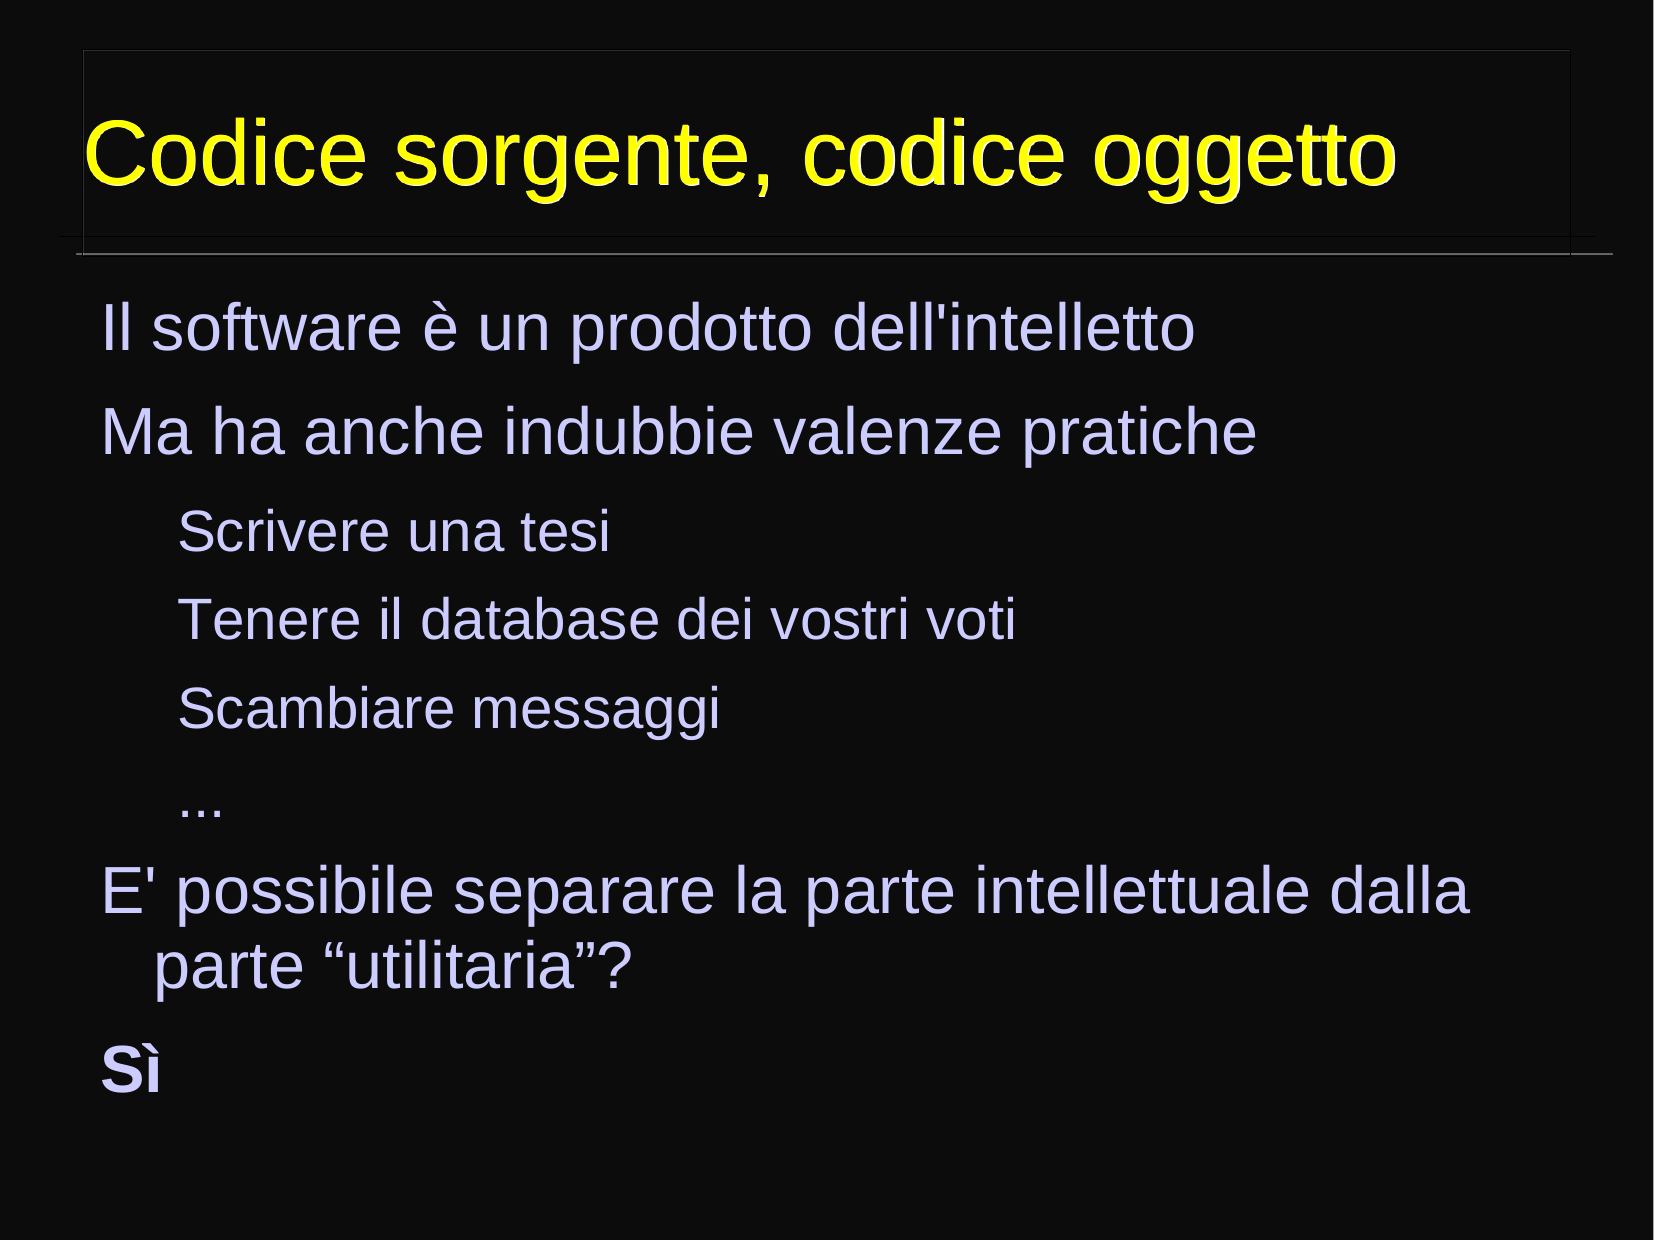

# Codice sorgente, codice oggetto
Il software è un prodotto dell'intelletto
Ma ha anche indubbie valenze pratiche
Scrivere una tesi
Tenere il database dei vostri voti
Scambiare messaggi
...
E' possibile separare la parte intellettuale dalla parte “utilitaria”?
Sì